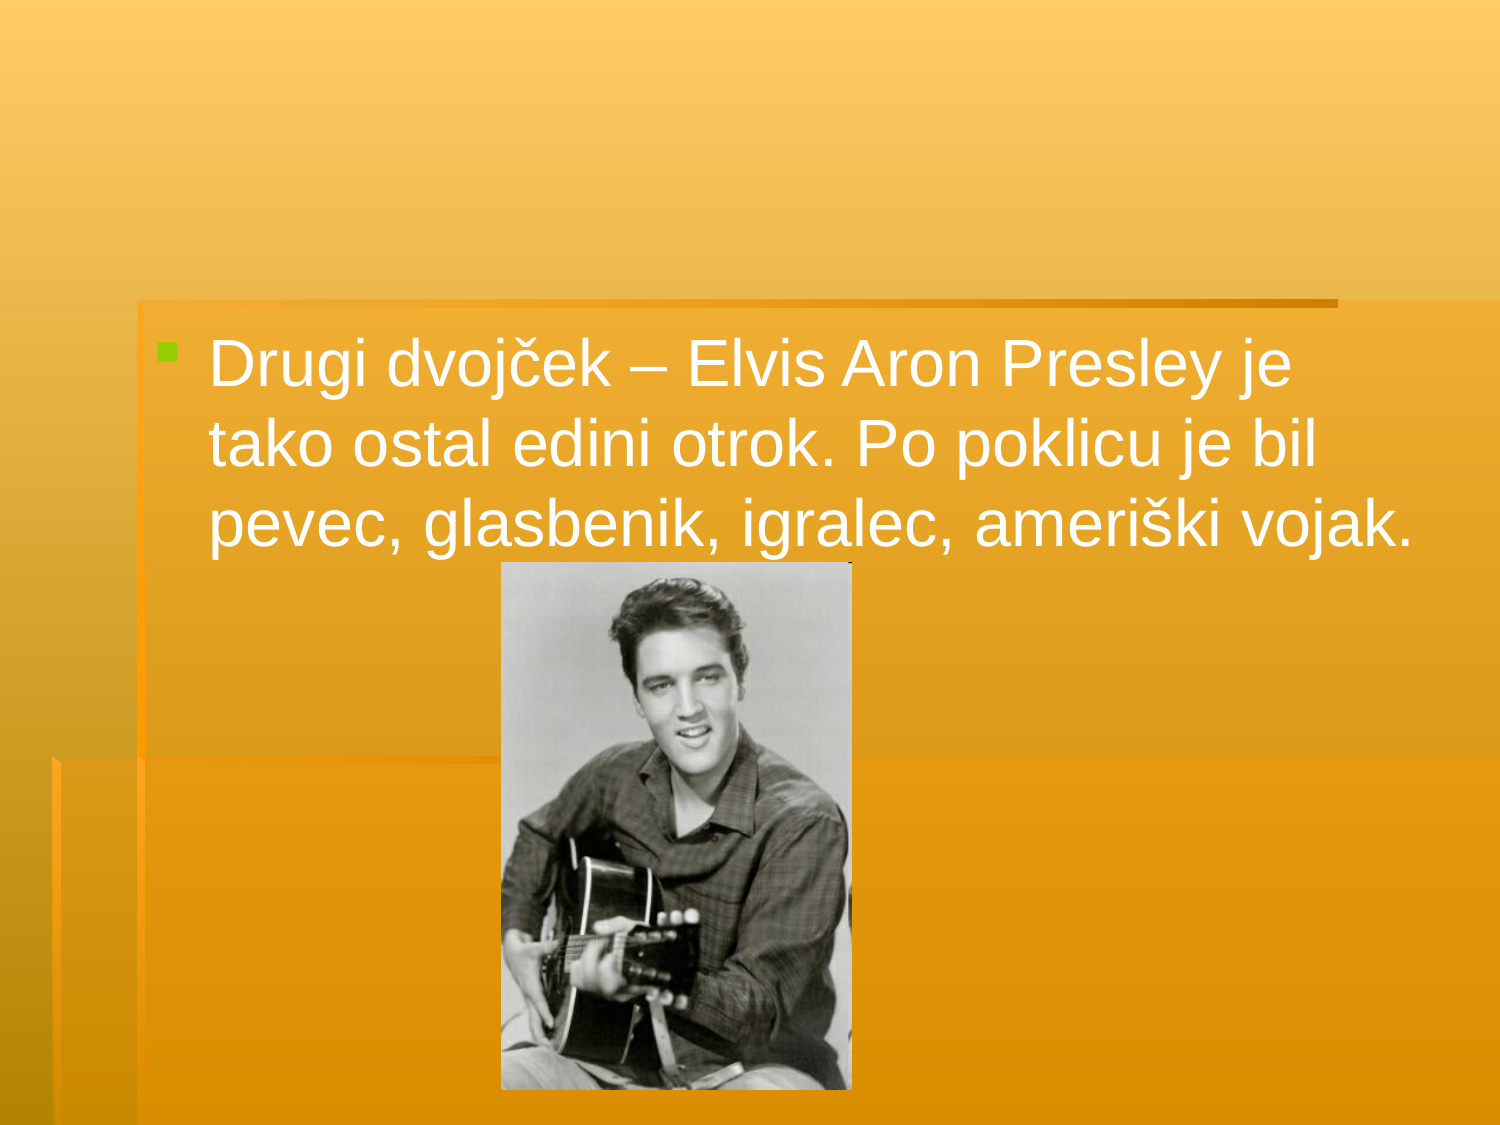

#
Drugi dvojček – Elvis Aron Presley je tako ostal edini otrok. Po poklicu je bil pevec, glasbenik, igralec, ameriški vojak.